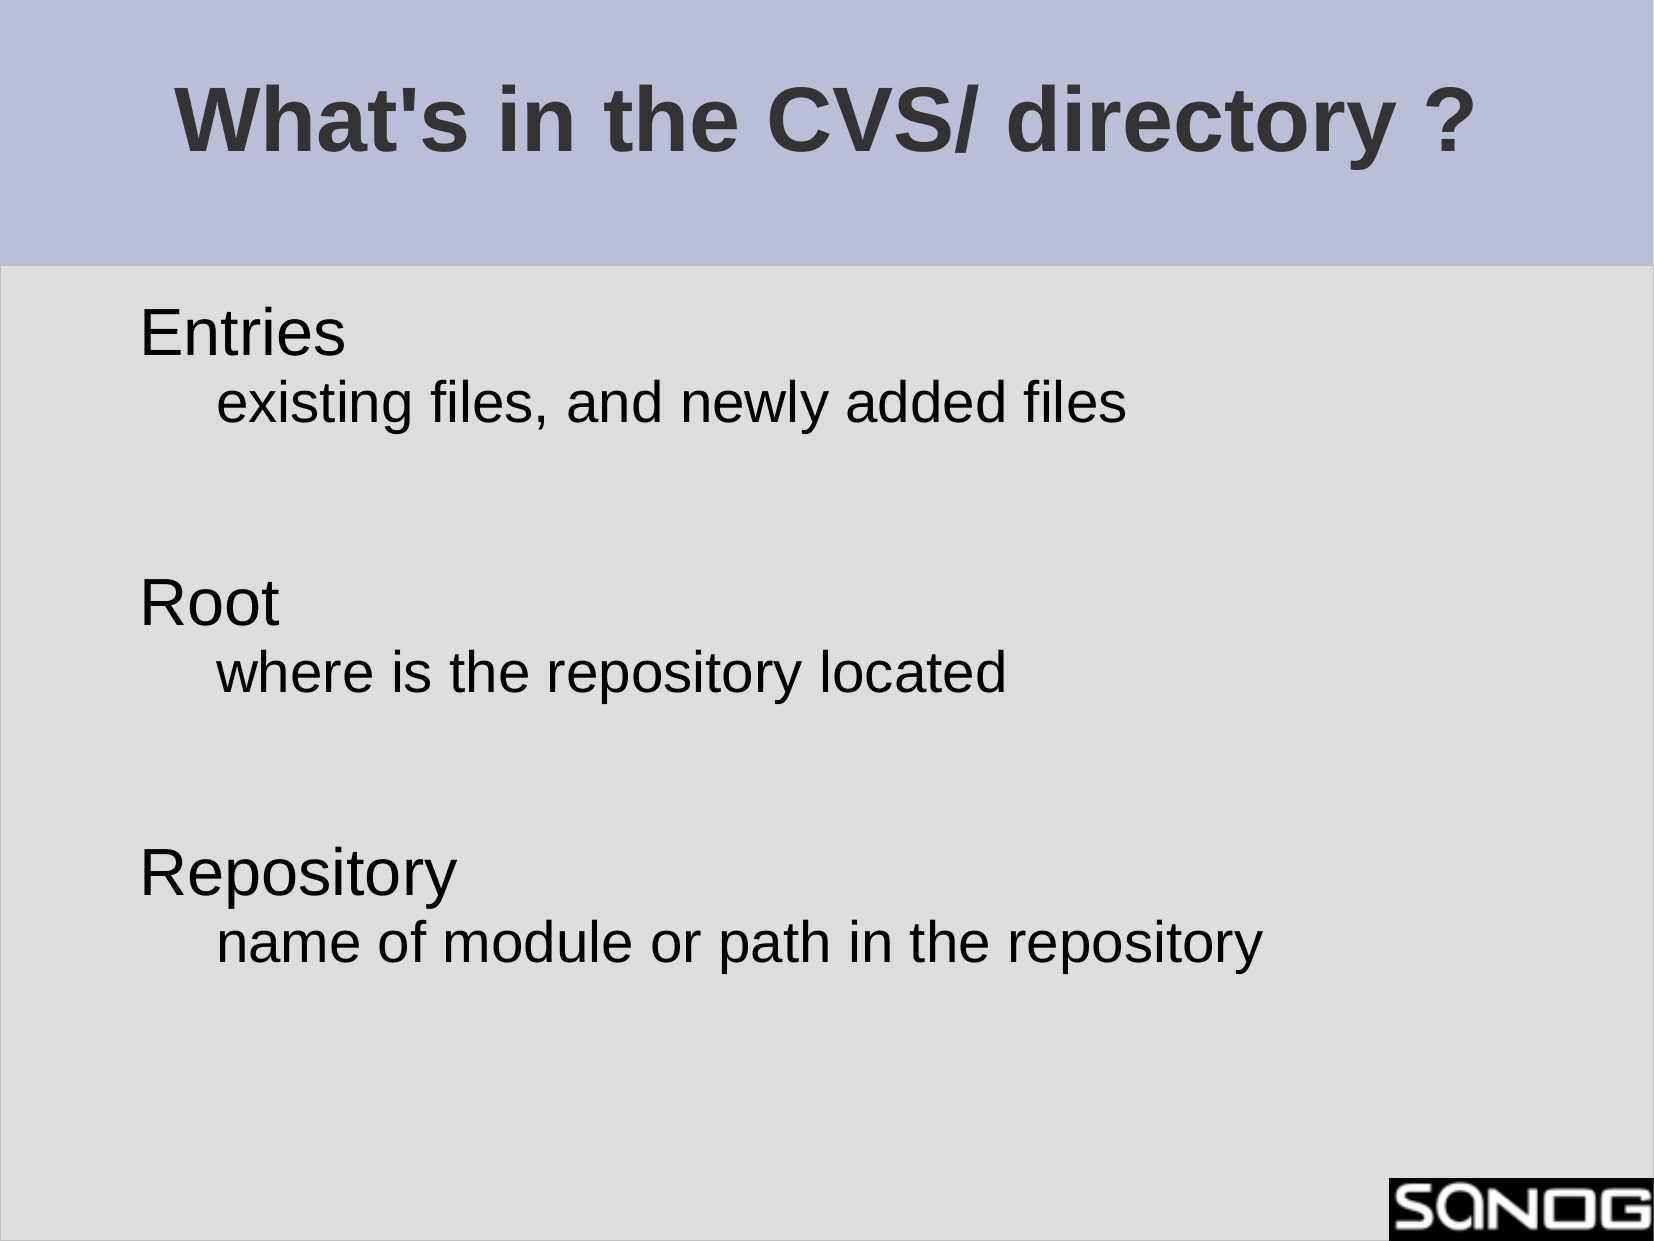

# What's in the CVS/ directory ?
Entries
existing files, and newly added files
Root
where is the repository located
Repository
name of module or path in the repository